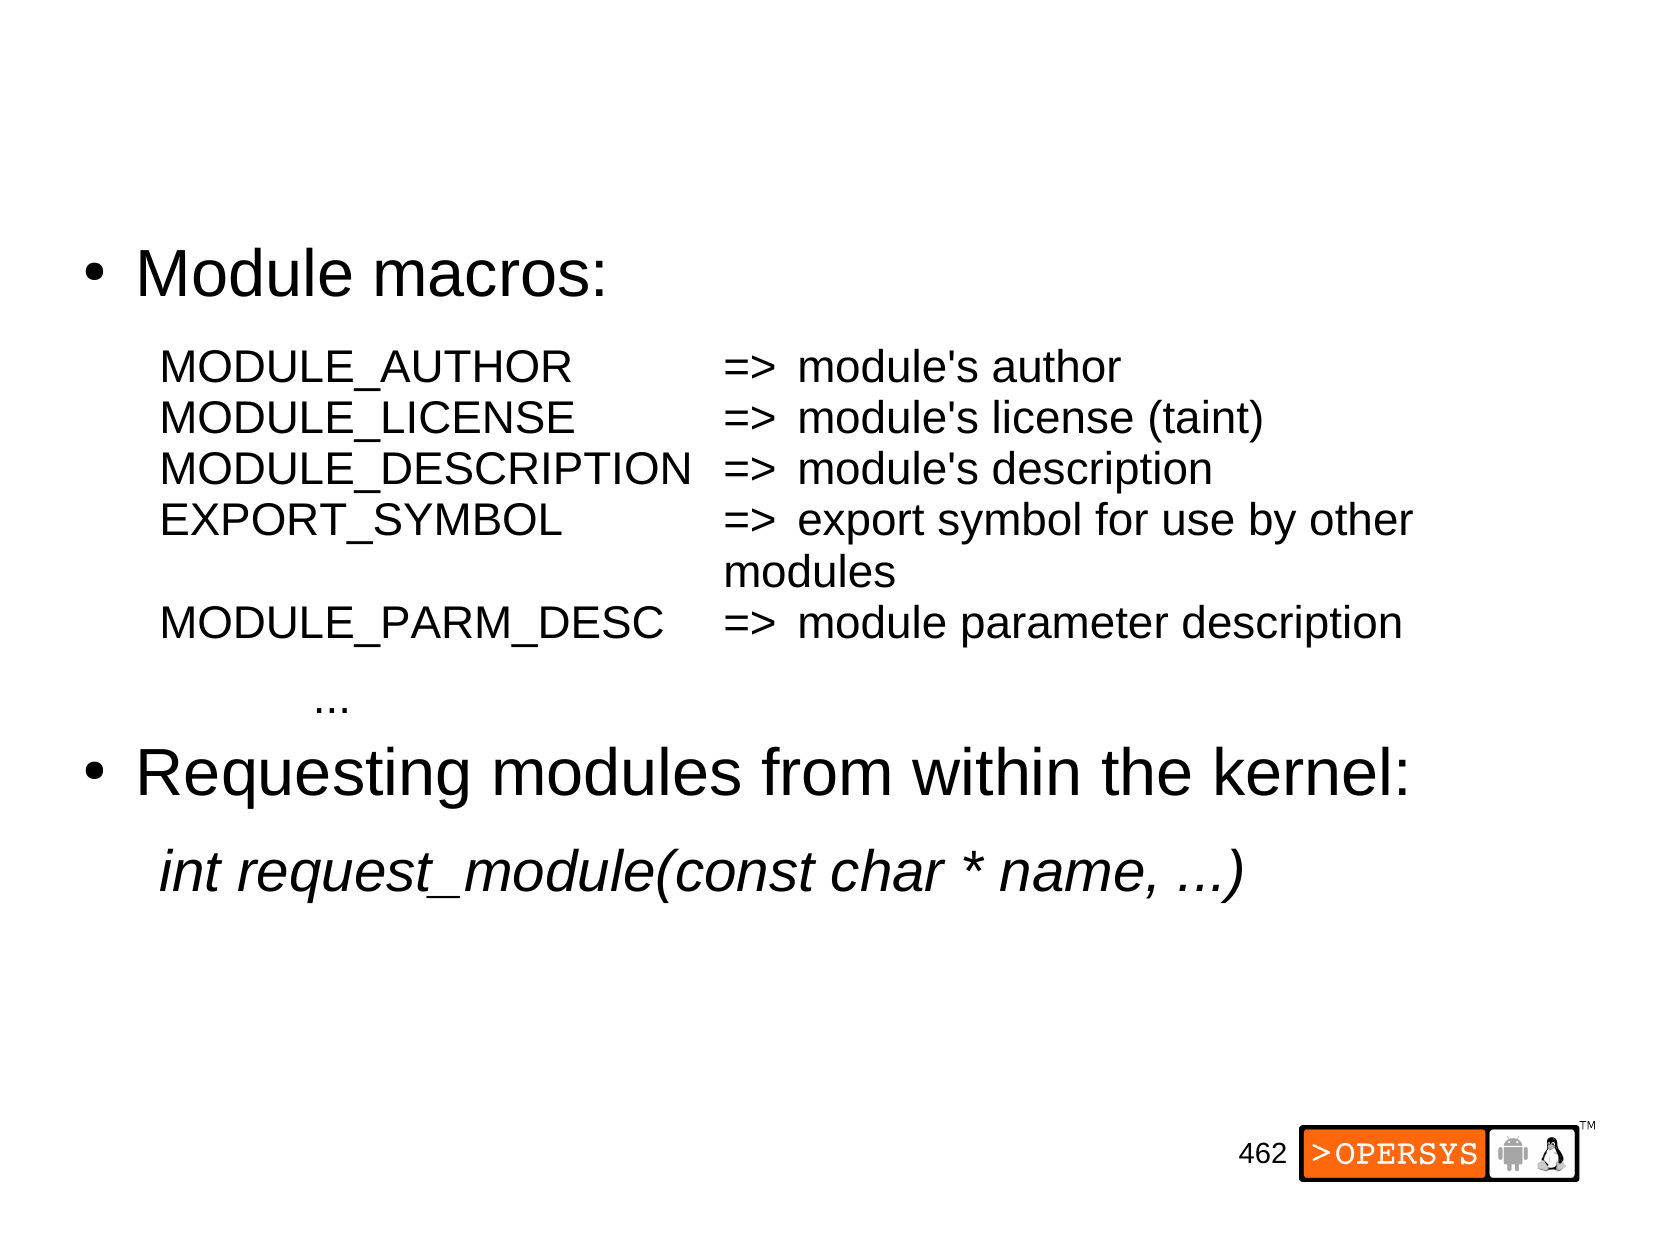

# Module macros:
MODULE_AUTHOR			=>	module's author
MODULE_LICENSE		=>	module's license (taint)
MODULE_DESCRIPTION	=>	module's description
EXPORT_SYMBOL			=>	export symbol for use by other
 							modules
MODULE_PARM_DESC	=>	module parameter description
...
Requesting modules from within the kernel:
int request_module(const char * name, ...)